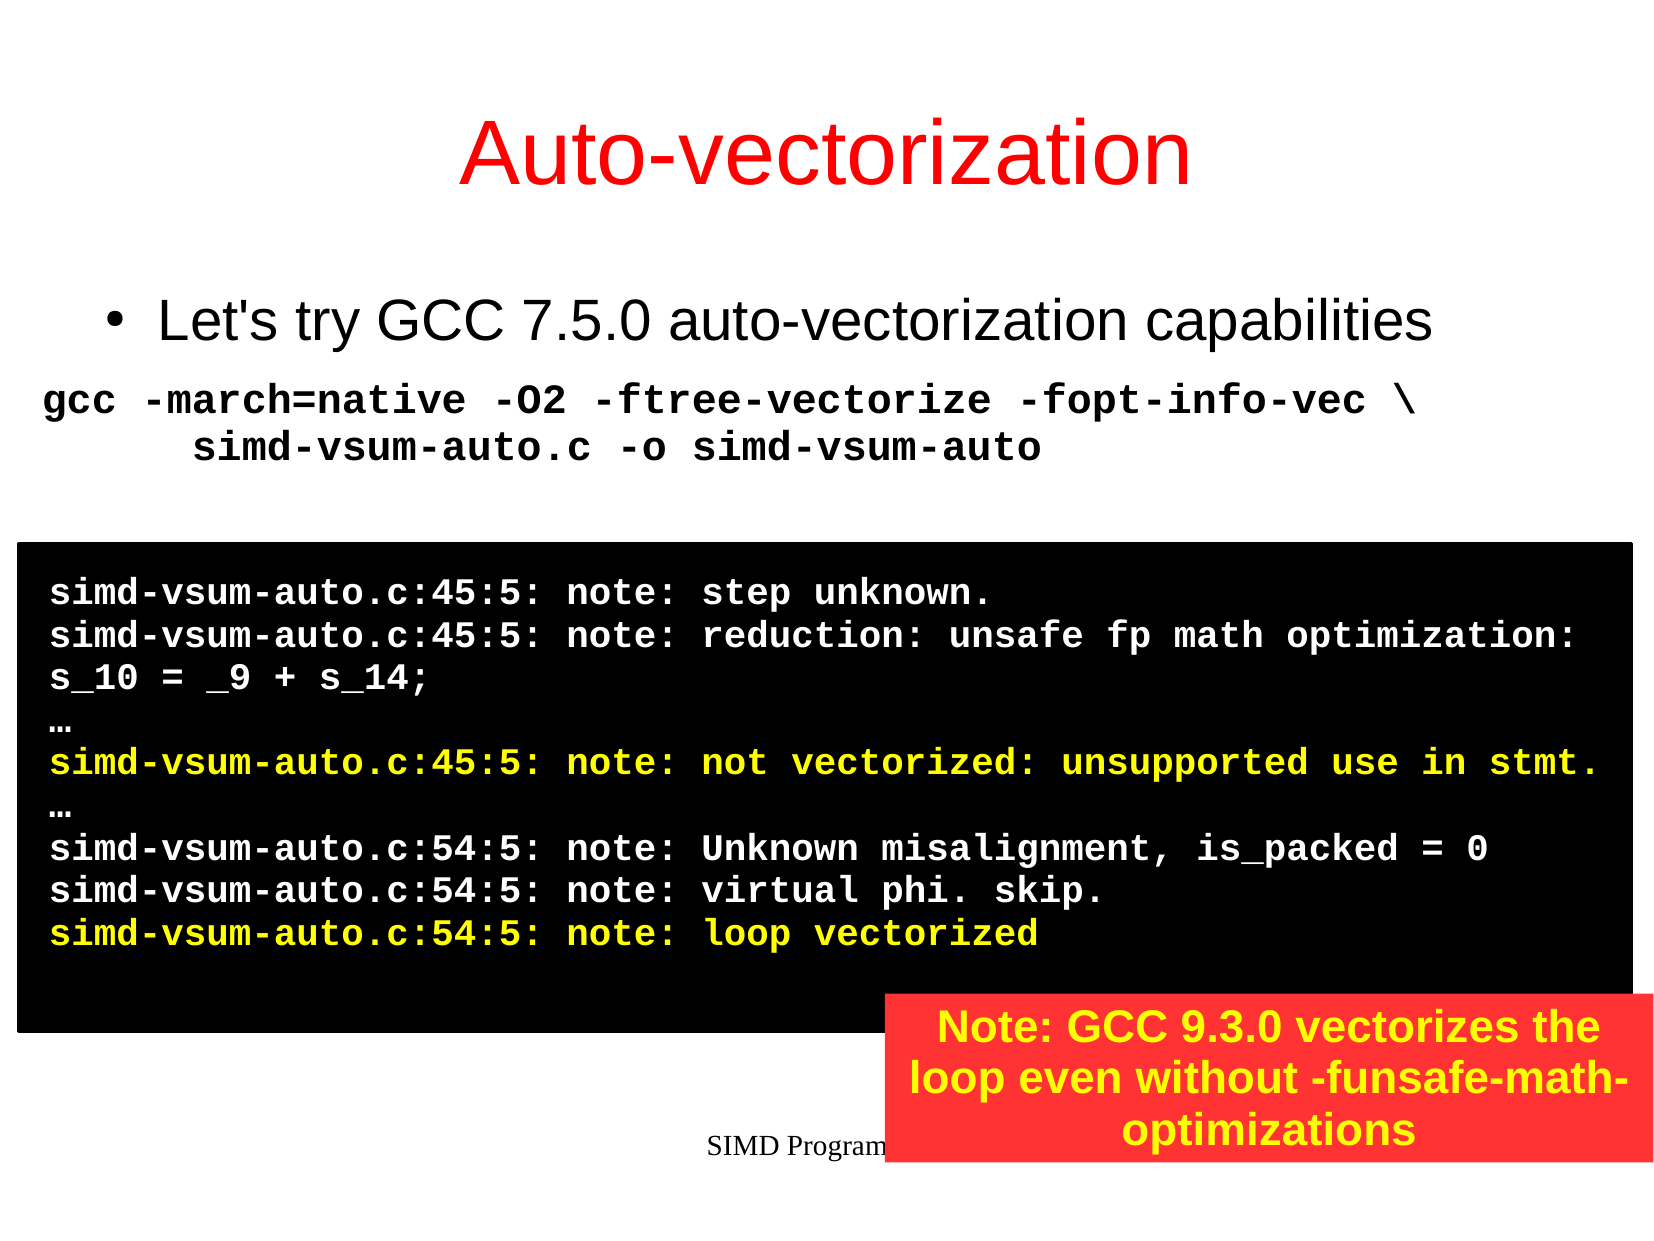

# Auto-vectorization
Let's try GCC 7.5.0 auto-vectorization capabilities
gcc -march=native -O2 -ftree-vectorize -fopt-info-vec \
		simd-vsum-auto.c -o simd-vsum-auto
simd-vsum-auto.c:45:5: note: step unknown.
simd-vsum-auto.c:45:5: note: reduction: unsafe fp math optimization: s_10 = _9 + s_14;
…
simd-vsum-auto.c:45:5: note: not vectorized: unsupported use in stmt.
…
simd-vsum-auto.c:54:5: note: Unknown misalignment, is_packed = 0
simd-vsum-auto.c:54:5: note: virtual phi. skip.
simd-vsum-auto.c:54:5: note: loop vectorized
Note: GCC 9.3.0 vectorizes the loop even without -funsafe-math-optimizations
SIMD Programming
27